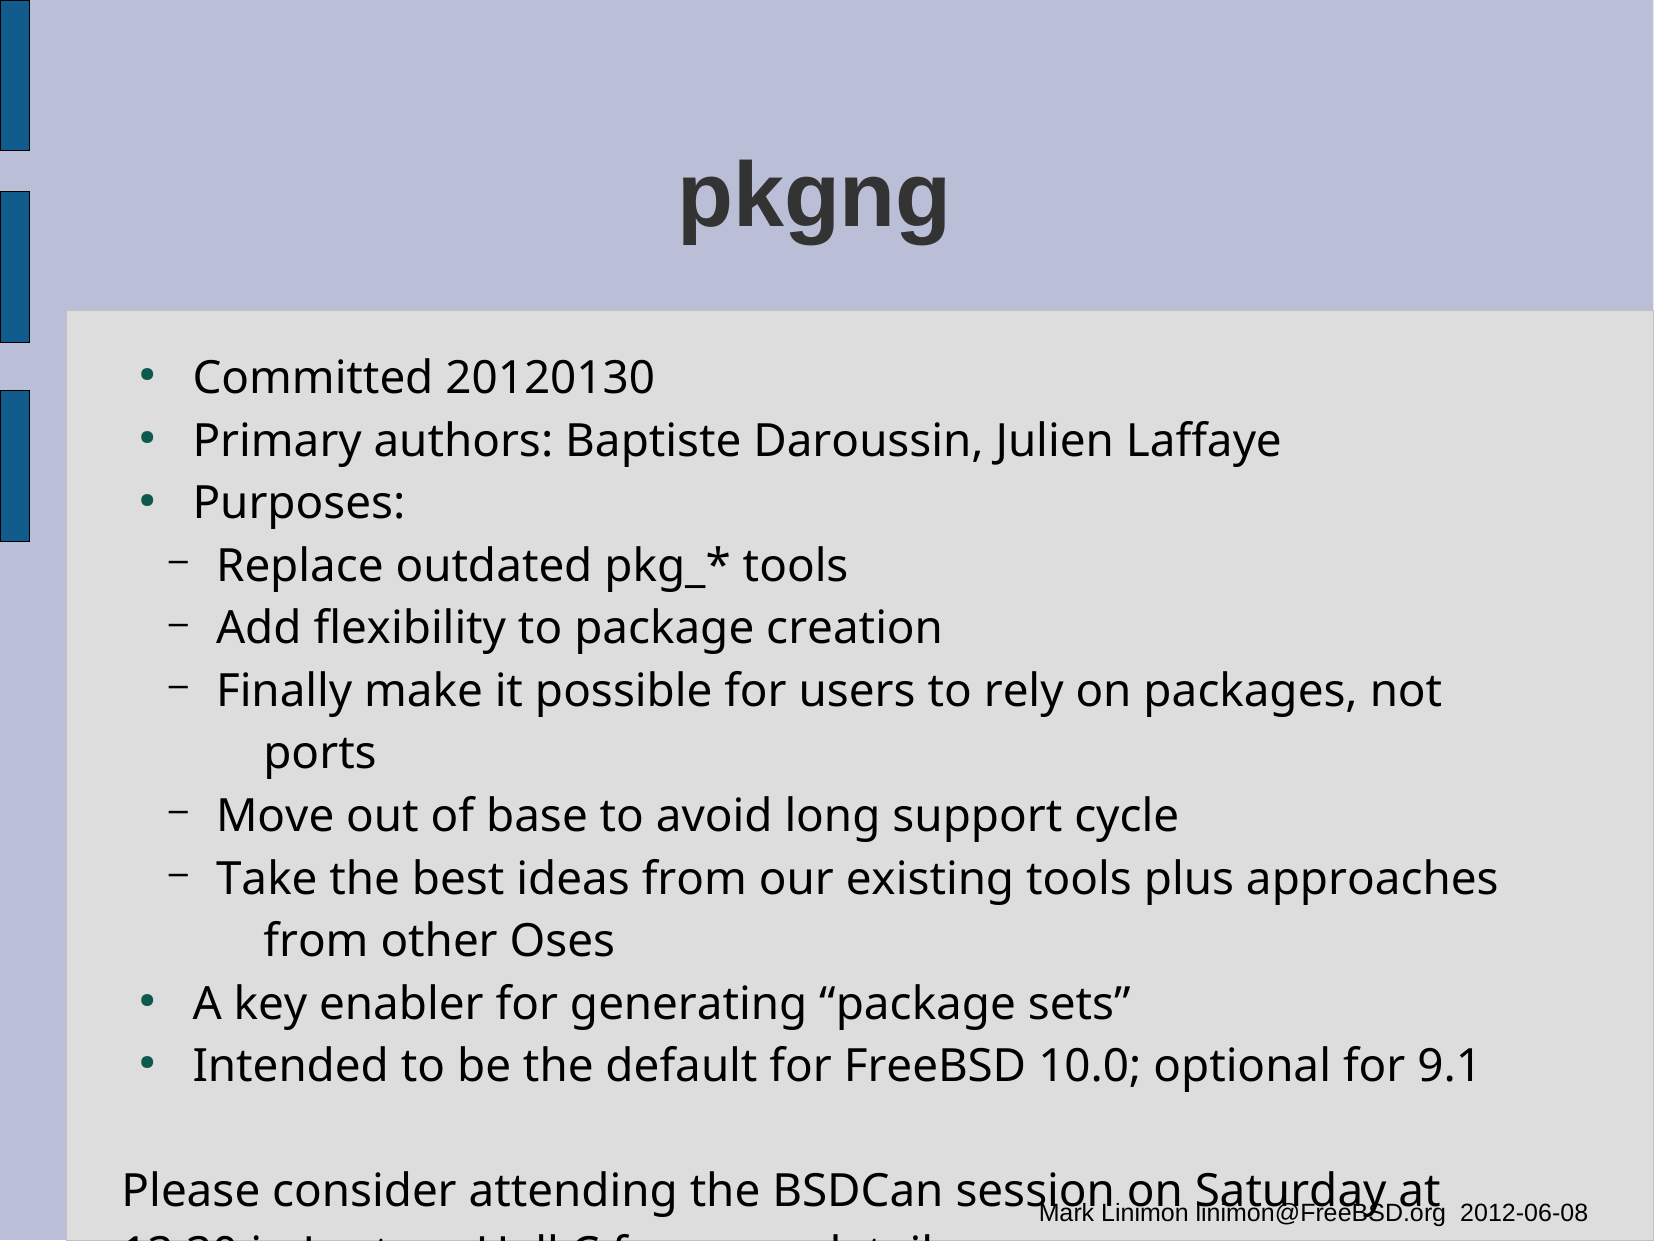

# pkgng
Committed 20120130
Primary authors: Baptiste Daroussin, Julien Laffaye
Purposes:
Replace outdated pkg_* tools
Add flexibility to package creation
Finally make it possible for users to rely on packages, not ports
Move out of base to avoid long support cycle
Take the best ideas from our existing tools plus approaches from other Oses
A key enabler for generating “package sets”
Intended to be the default for FreeBSD 10.0; optional for 9.1
Please consider attending the BSDCan session on Saturday at 13:30 in Lecture Hall C for more details.
Mark Linimon linimon@FreeBSD.org 2012-06-08